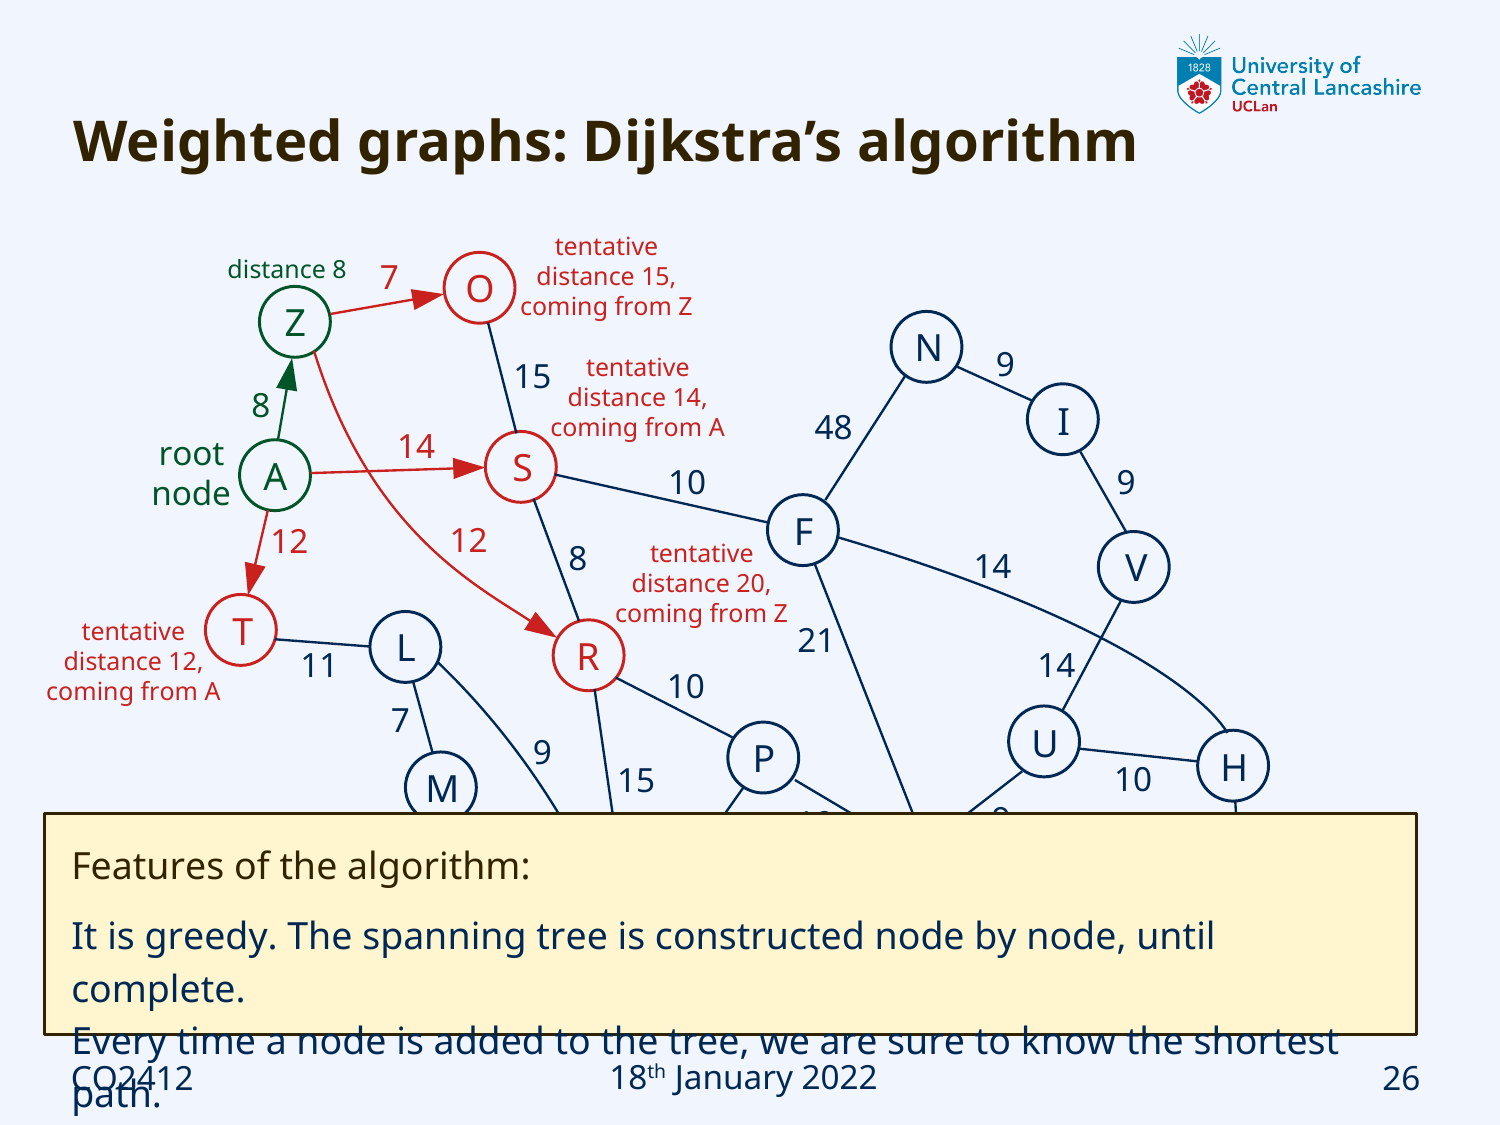

# Weighted graphs: Dijkstra’s algorithm
tentative distance 15, coming from Z
distance 8
7
O
Z
N
9
tentative distance 14, coming from A
15
8
I
48
14
root node
S
A
10
9
F
12
12
tentative distance 20, coming from Z
8
V
14
T
tentative distance 12, coming from A
21
L
R
11
14
10
7
U
9
P
H
10
15
M
9
10
9
B
Features of the algorithm:
It is greedy. The spanning tree is constructed node by node, until complete.
Every time a node is added to the tree, we are sure to know the shortest path.
8
14
9
E
D
18
C
12
G